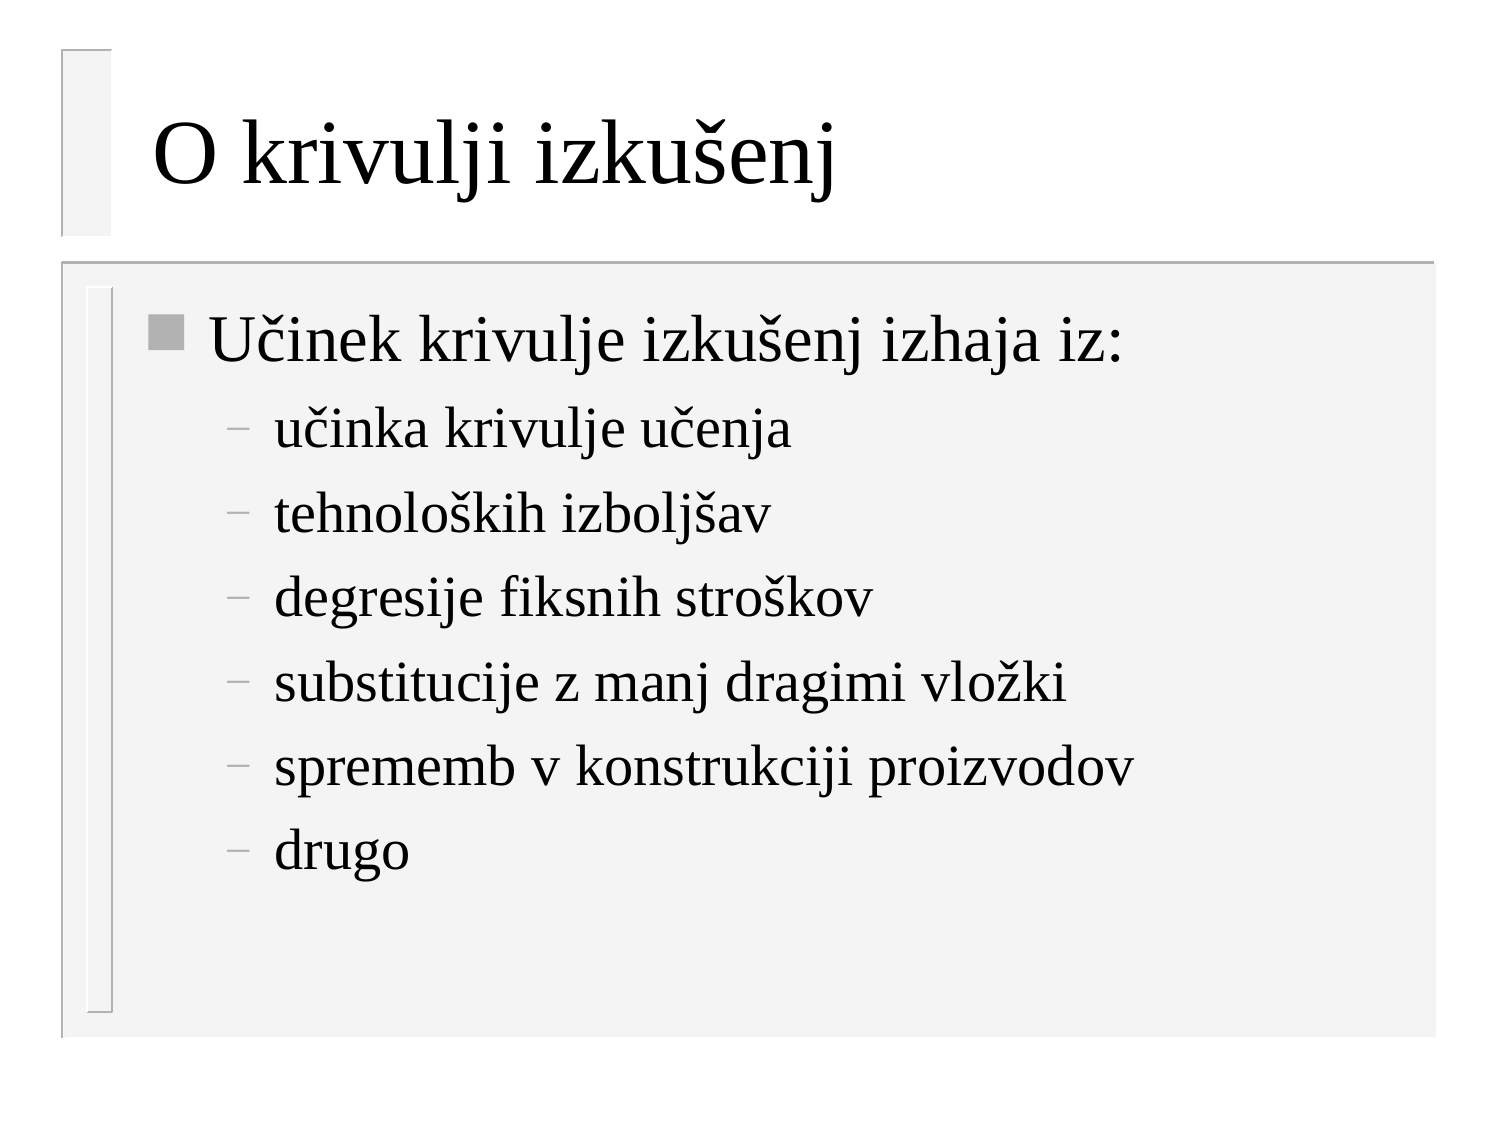

# O krivulji izkušenj
Učinek krivulje izkušenj izhaja iz:
učinka krivulje učenja
tehnoloških izboljšav
degresije fiksnih stroškov
substitucije z manj dragimi vložki
sprememb v konstrukciji proizvodov
drugo